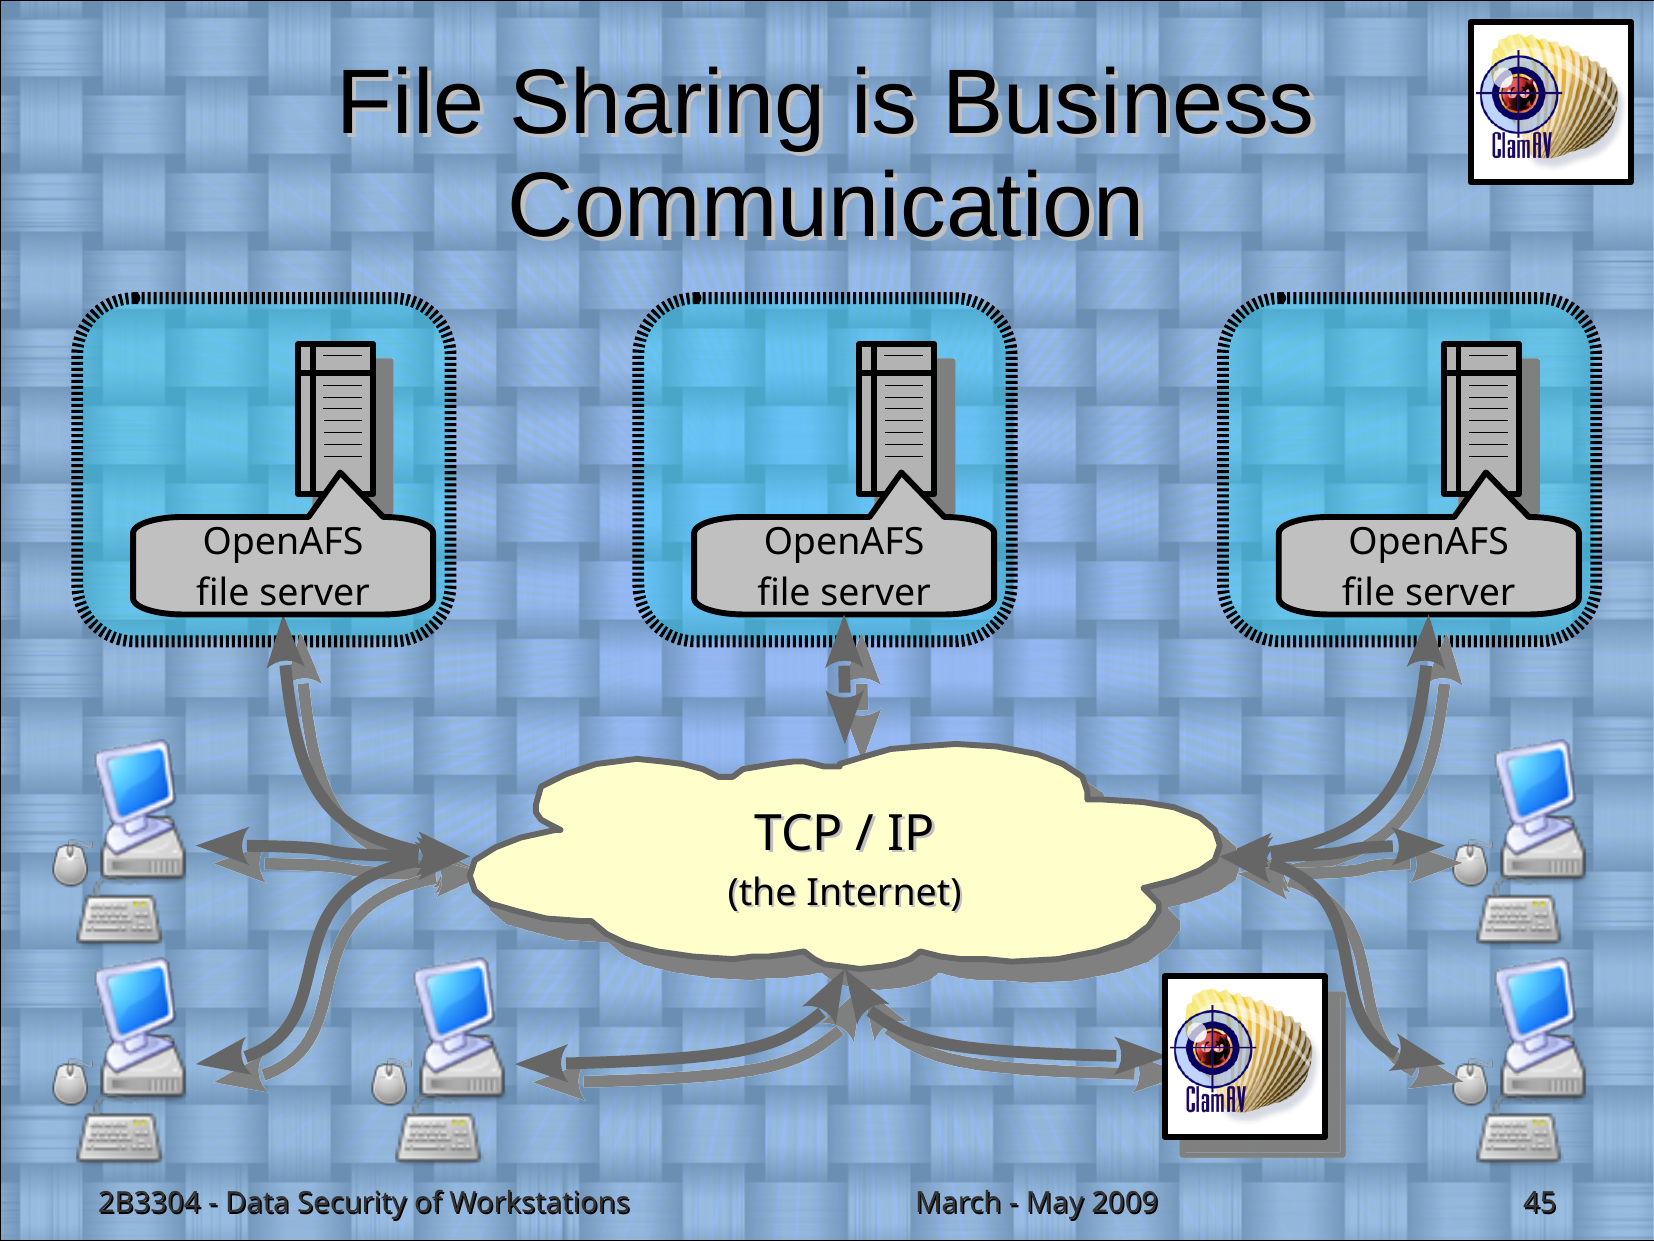

# File Sharing is Business Communication
OpenAFS
file server
OpenAFS
file server
OpenAFS
file server
TCP / IP
(the Internet)